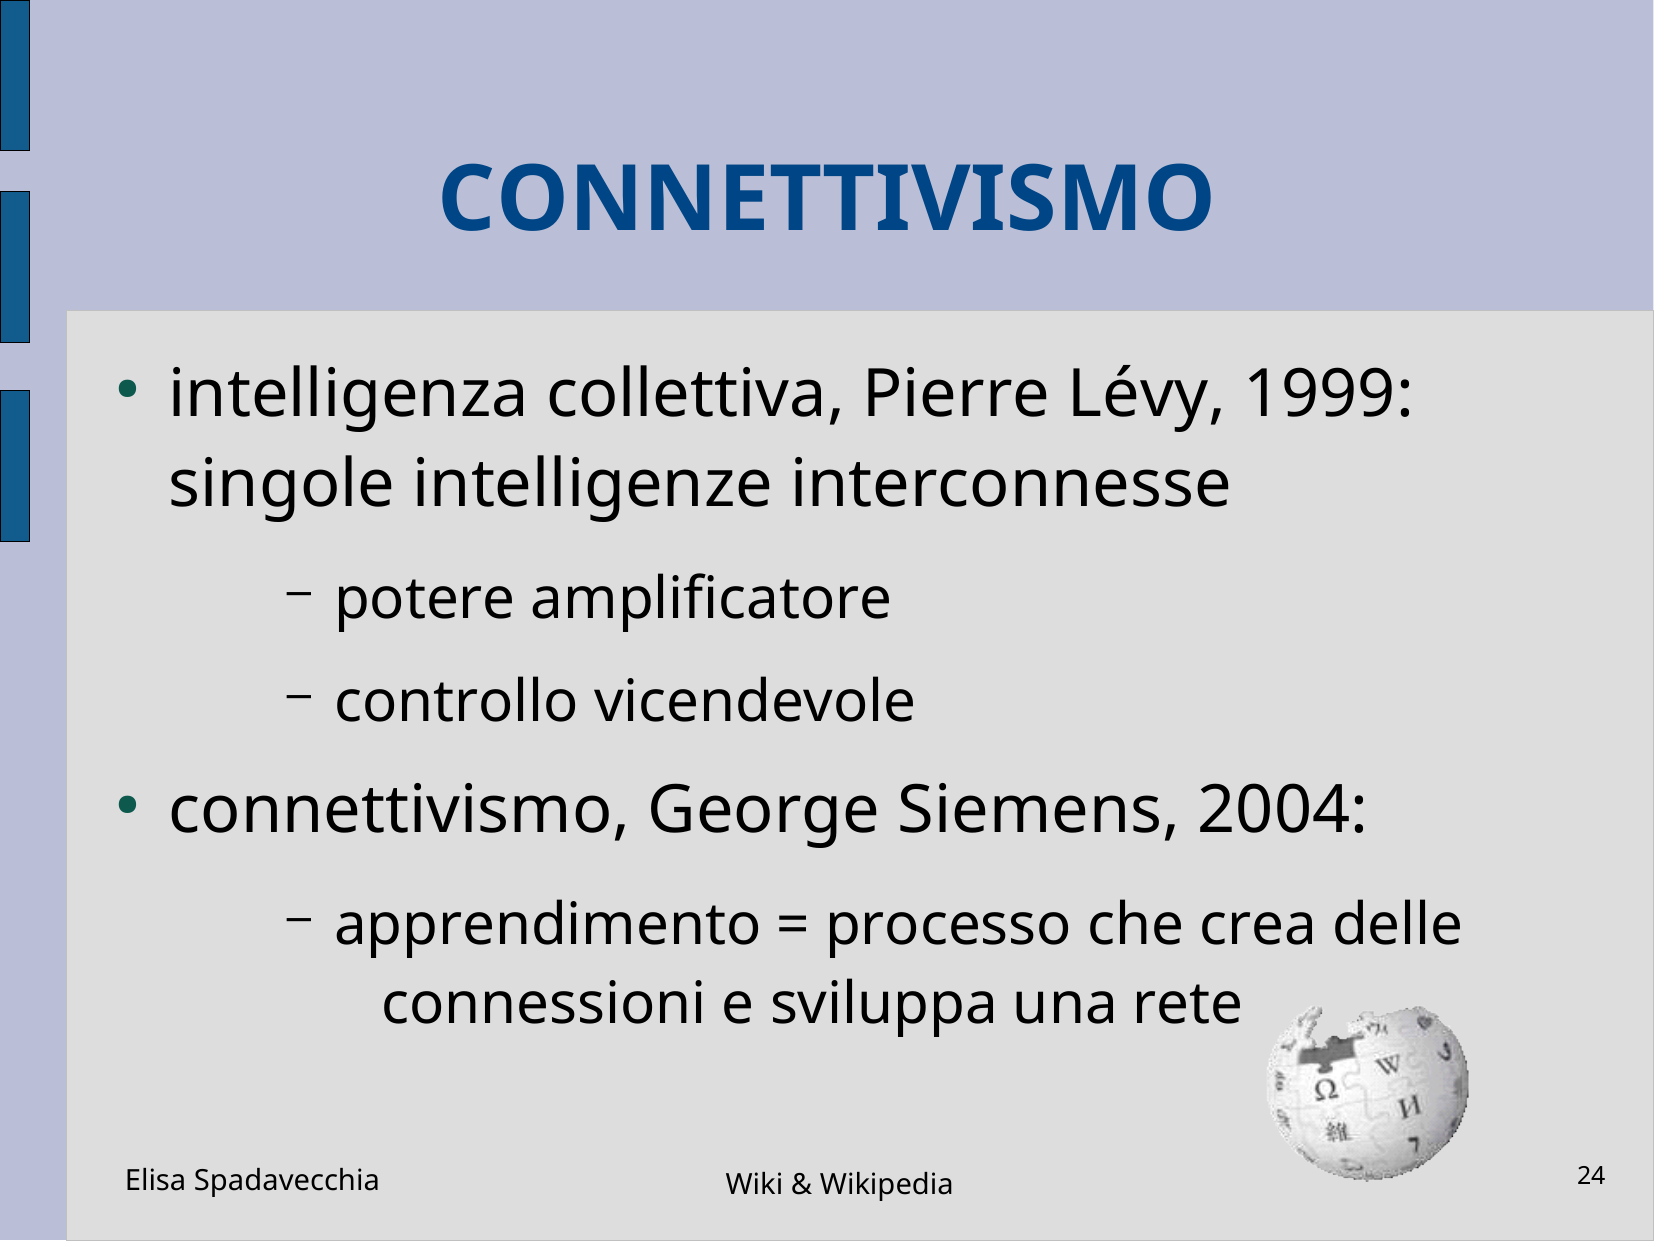

# CONNETTIVISMO
intelligenza collettiva, Pierre Lévy, 1999:
singole intelligenze interconnesse
potere amplificatore
controllo vicendevole
connettivismo, George Siemens, 2004:
apprendimento = processo che crea delle connessioni e sviluppa una rete
Elisa Spadavecchia
Wiki & Wikipedia